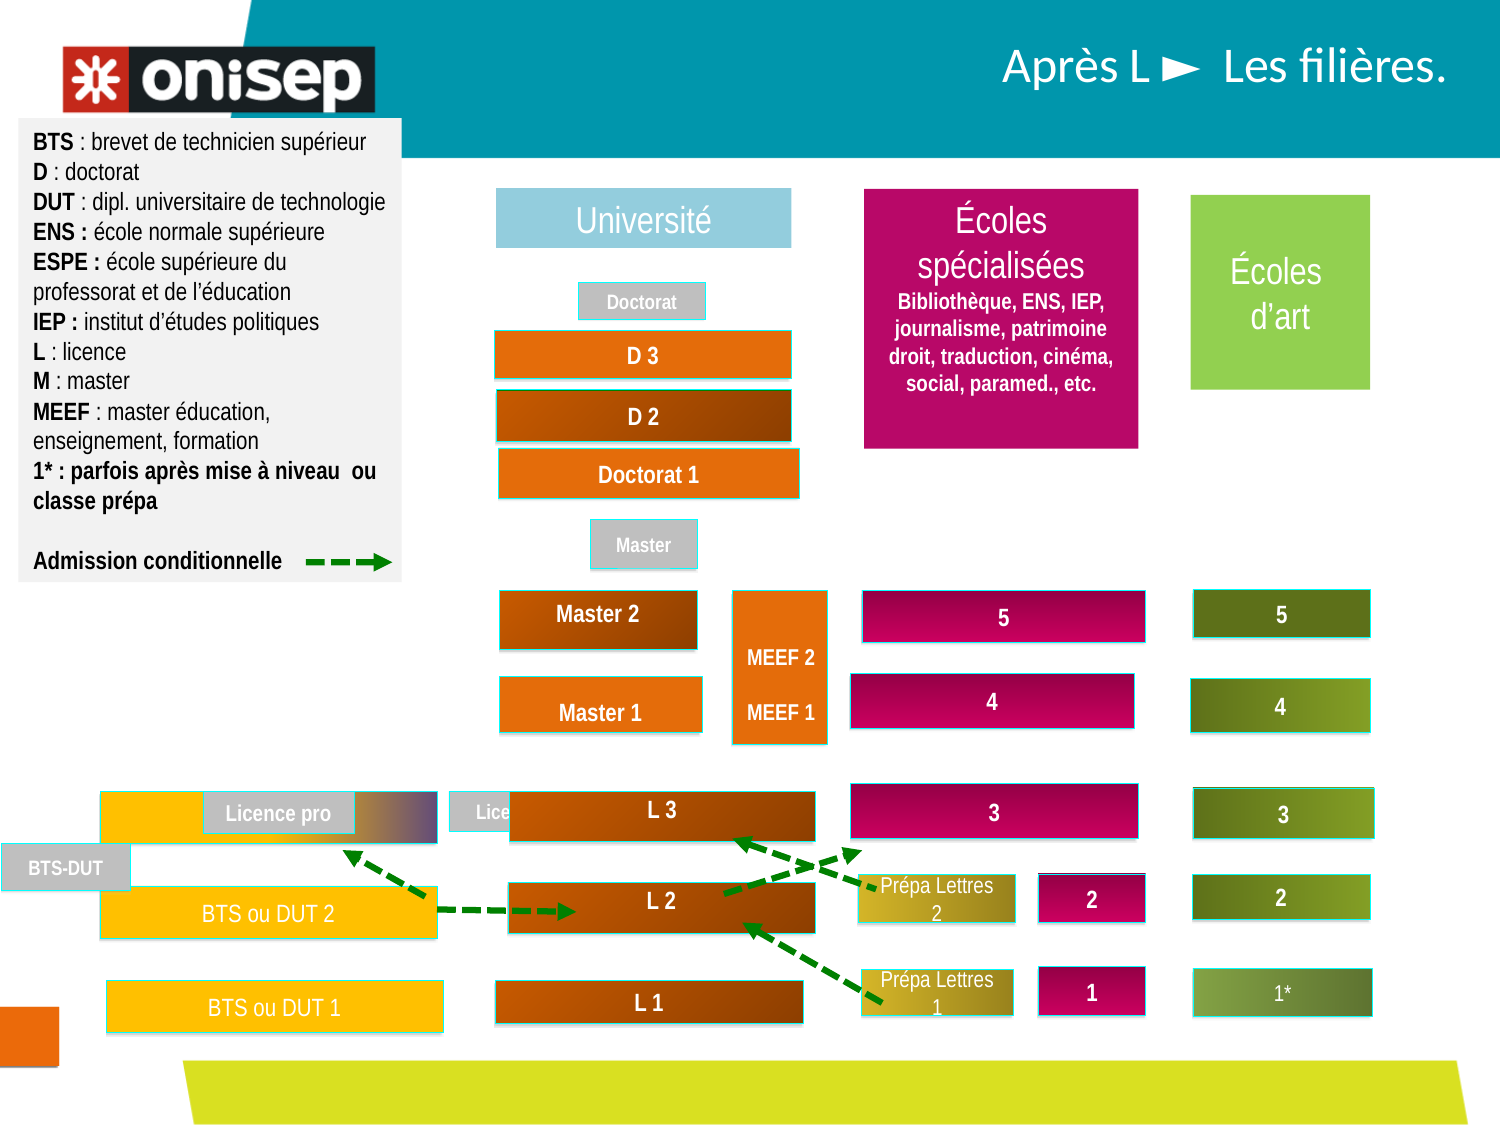

Après L ► Les filières.
BTS : brevet de technicien supérieur
D : doctorat
DUT : dipl. universitaire de technologie
ENS : école normale supérieure
ESPE : école supérieure du professorat et de l’éducation
IEP : institut d’études politiques
L : licence
M : master
MEEF : master éducation, enseignement, formation
1* : parfois après mise à niveau ou classe prépa
Admission conditionnelle
Université
Écoles spécialisées
Bibliothèque, ENS, IEP, journalisme, patrimoine
droit, traduction, cinéma, social, paramed., etc.
Écoles
d’art
Doctorat
D 3
D 2
Doctorat 1
Master
5
Master 2
5
MEEF 2
MEEF 1
4
Master 1
4
3
3
Licence pro
Licence pro
Licence
L 3
BTS-DUT
Prépa Lettres 2
2
2
L 2
BTS ou DUT 2
1
1*
Prépa Lettres 1
BTS ou DUT 1
L 1